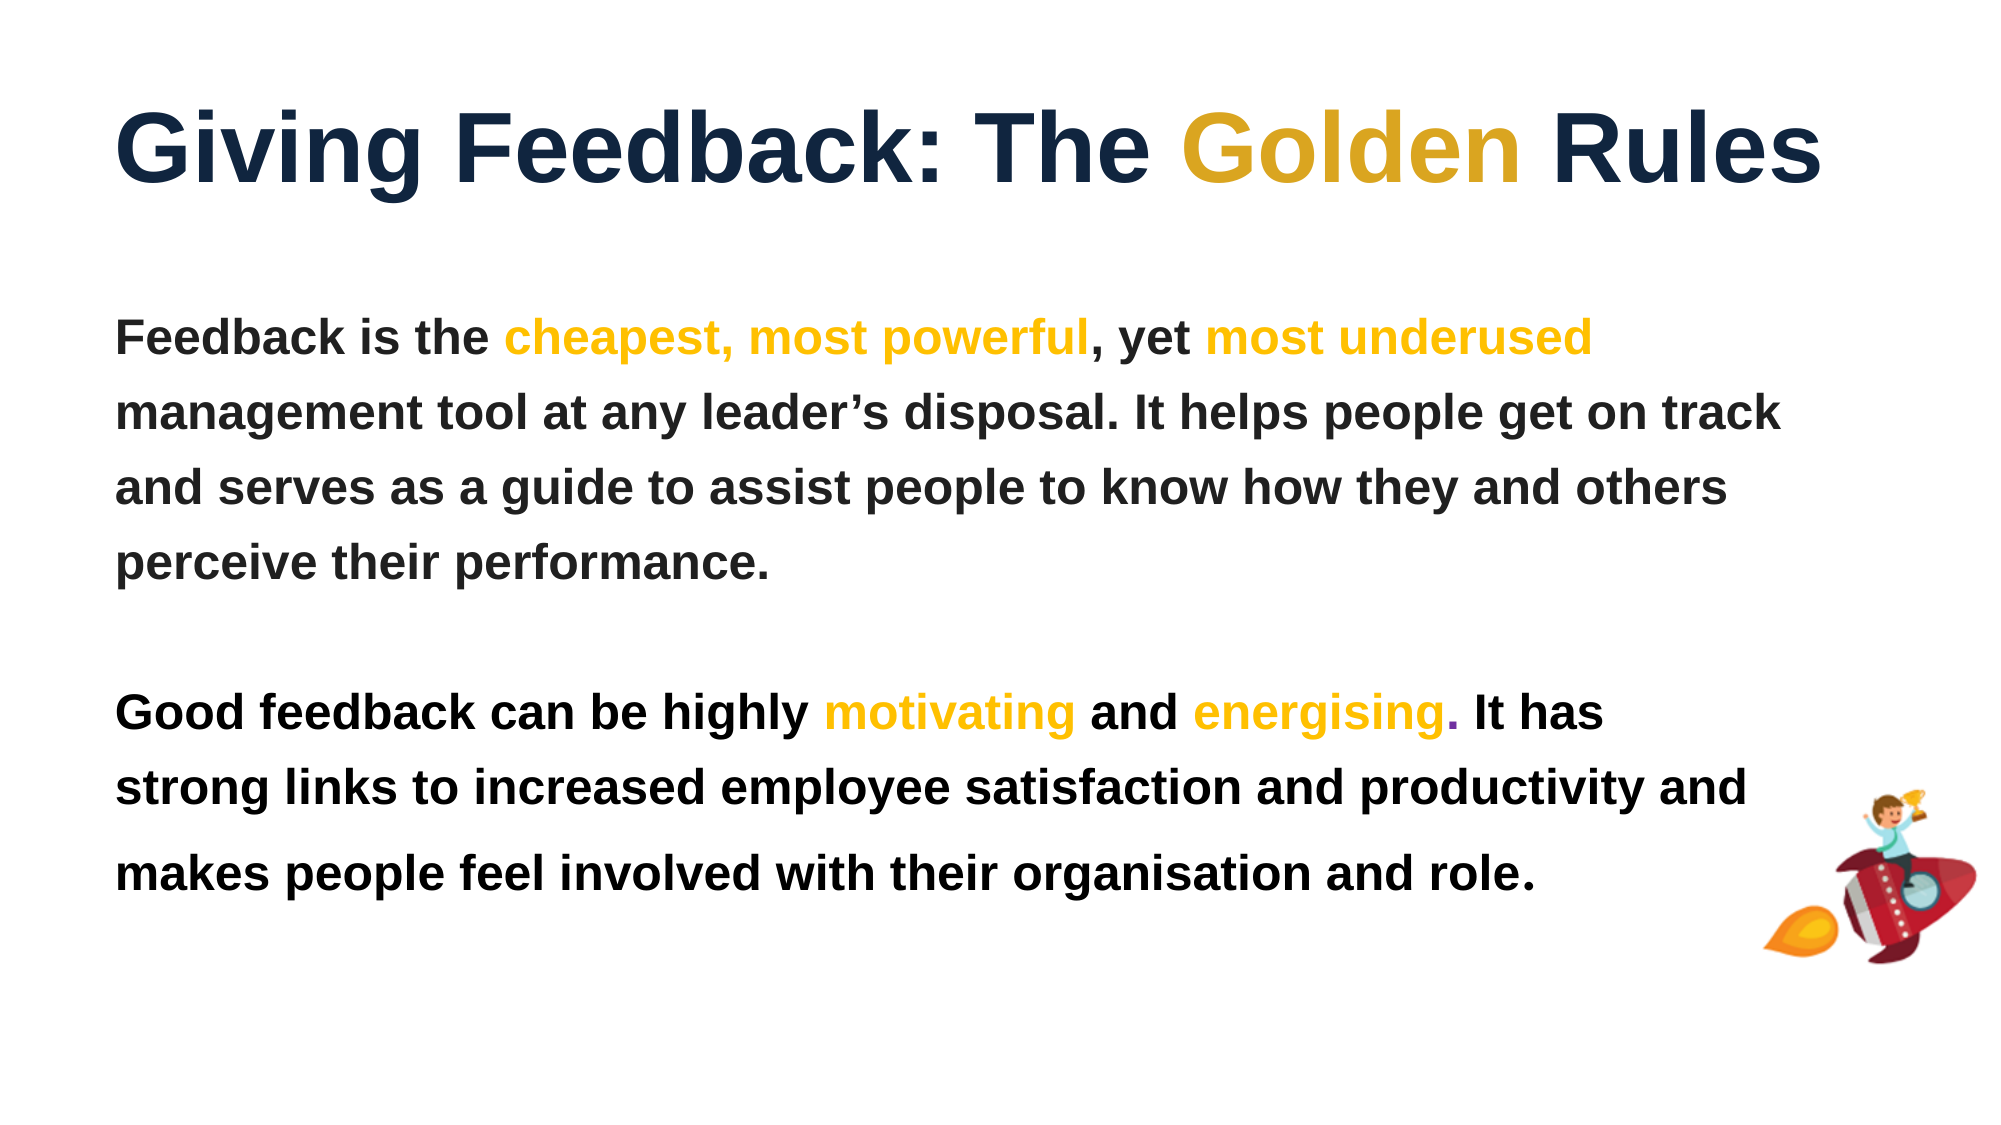

# Giving Feedback: The Golden Rules Feedback is the cheapest, most powerful, yet most underused management tool at any leader’s disposal. It helps people get on track and serves as a guide to assist people to know how they and others perceive their performance. Good feedback can be highly motivating and energising. It has strong links to increased employee satisfaction and productivity and makes people feel involved with their organisation and role.